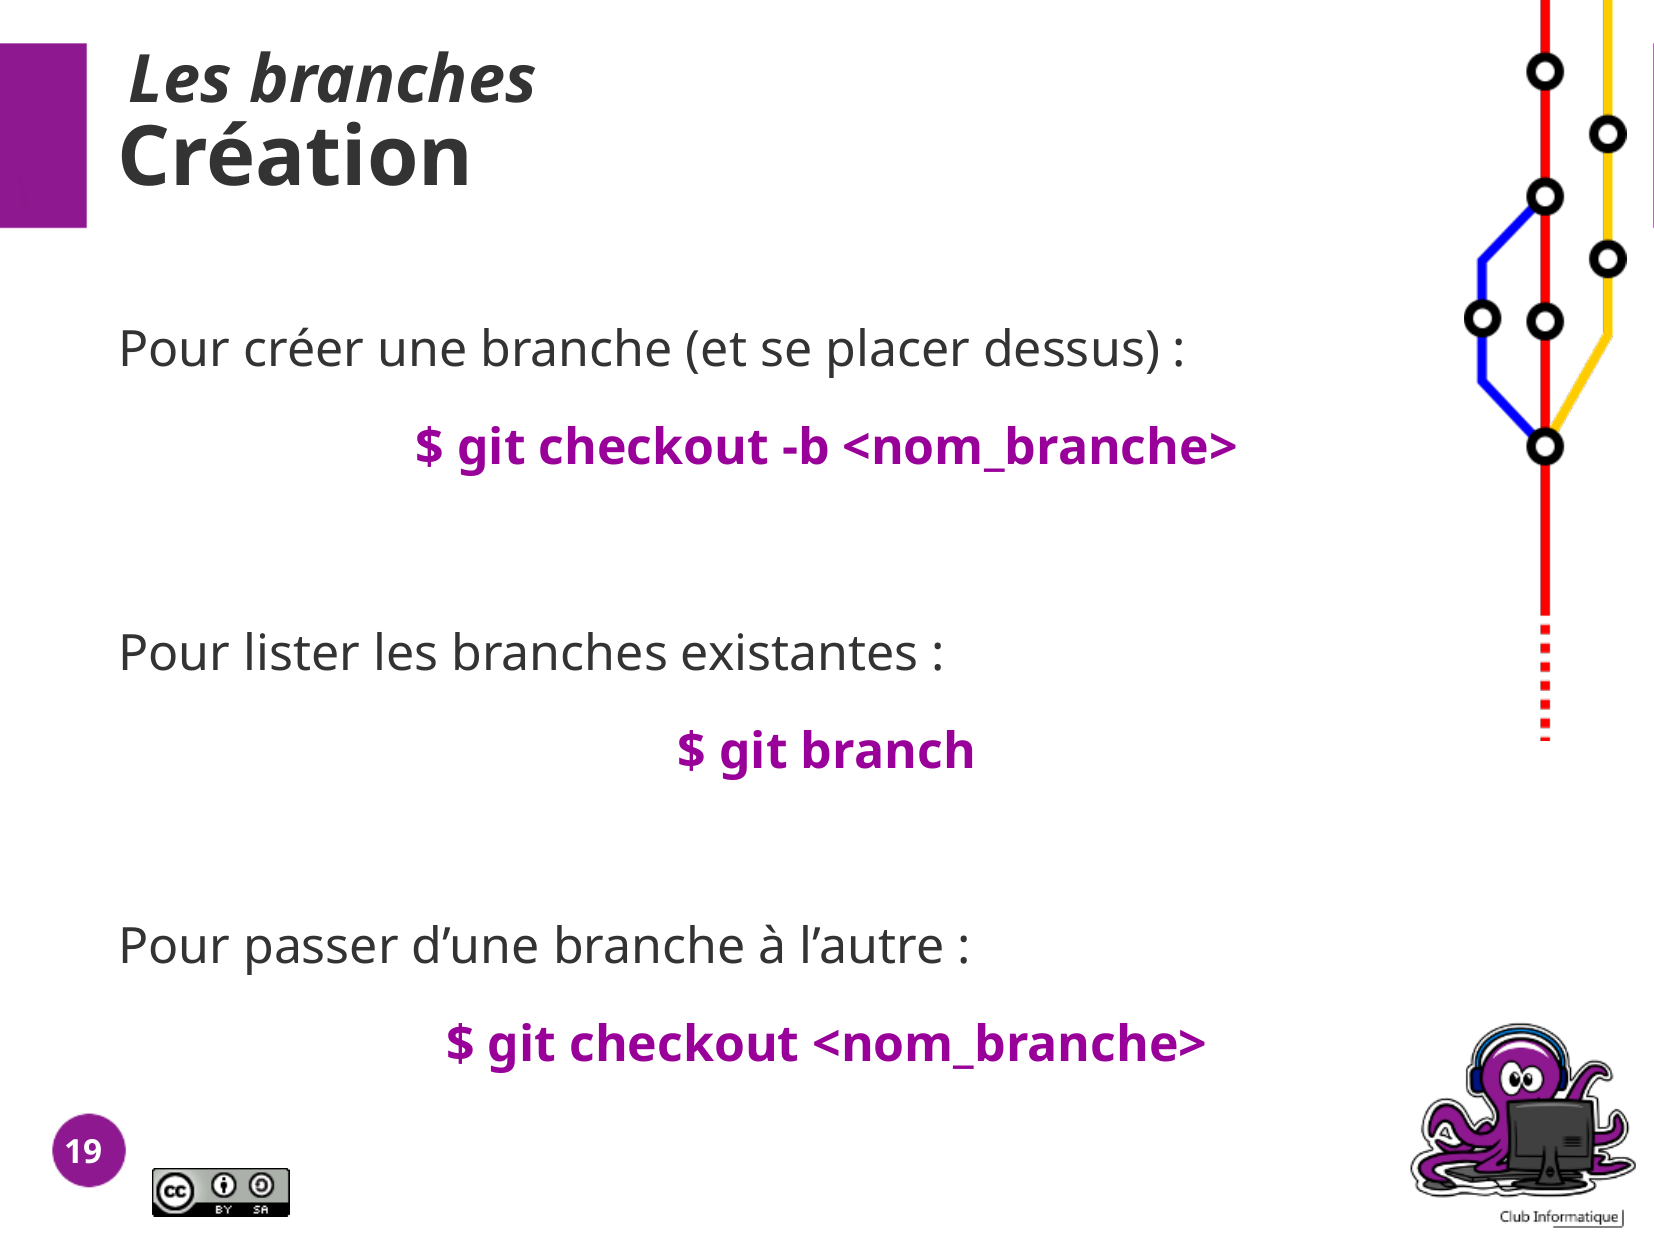

Les branches
Création
# Pour créer une branche (et se placer dessus) :
$ git checkout -b <nom_branche>
Pour lister les branches existantes :
$ git branch
Pour passer d’une branche à l’autre :
$ git checkout <nom_branche>
19